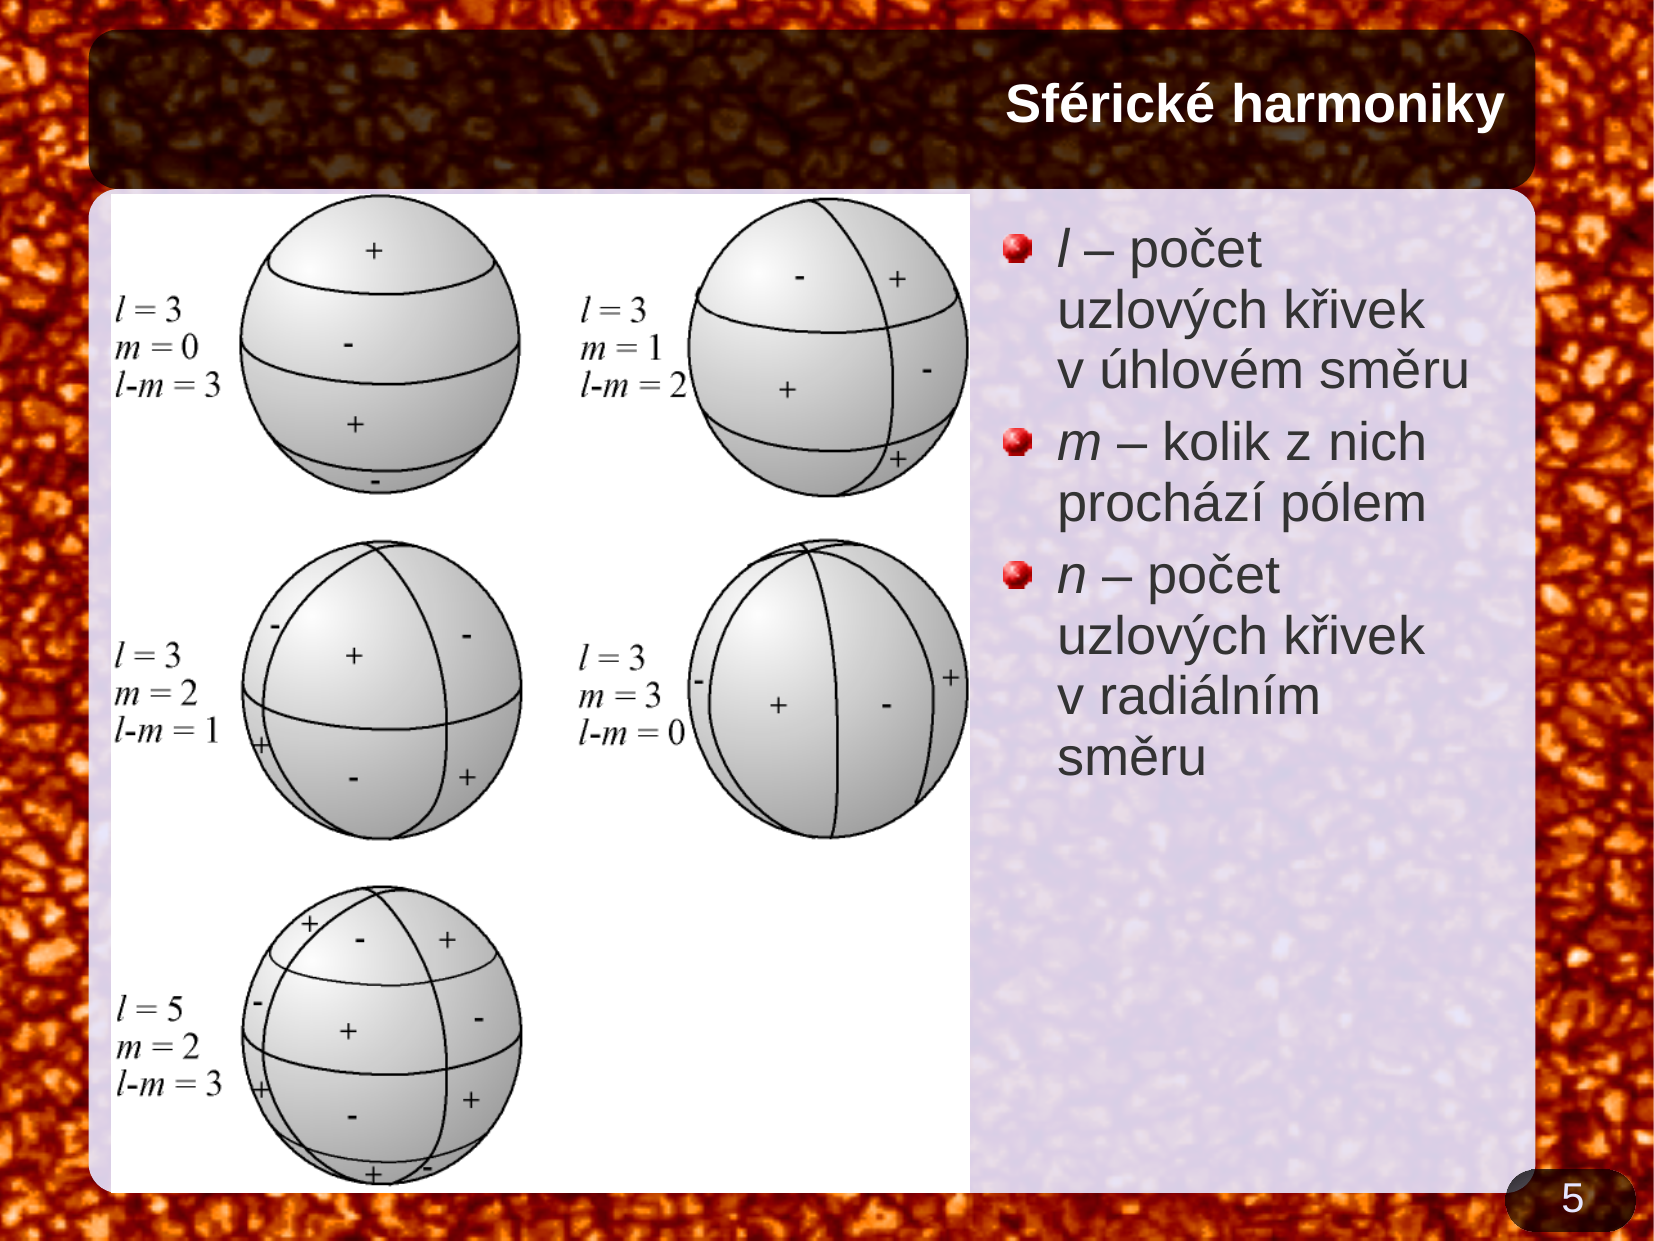

# Sférické harmoniky
l – počet uzlových křivek v úhlovém směru
m – kolik z nich prochází pólem
n – počet uzlových křivek v radiálním směru